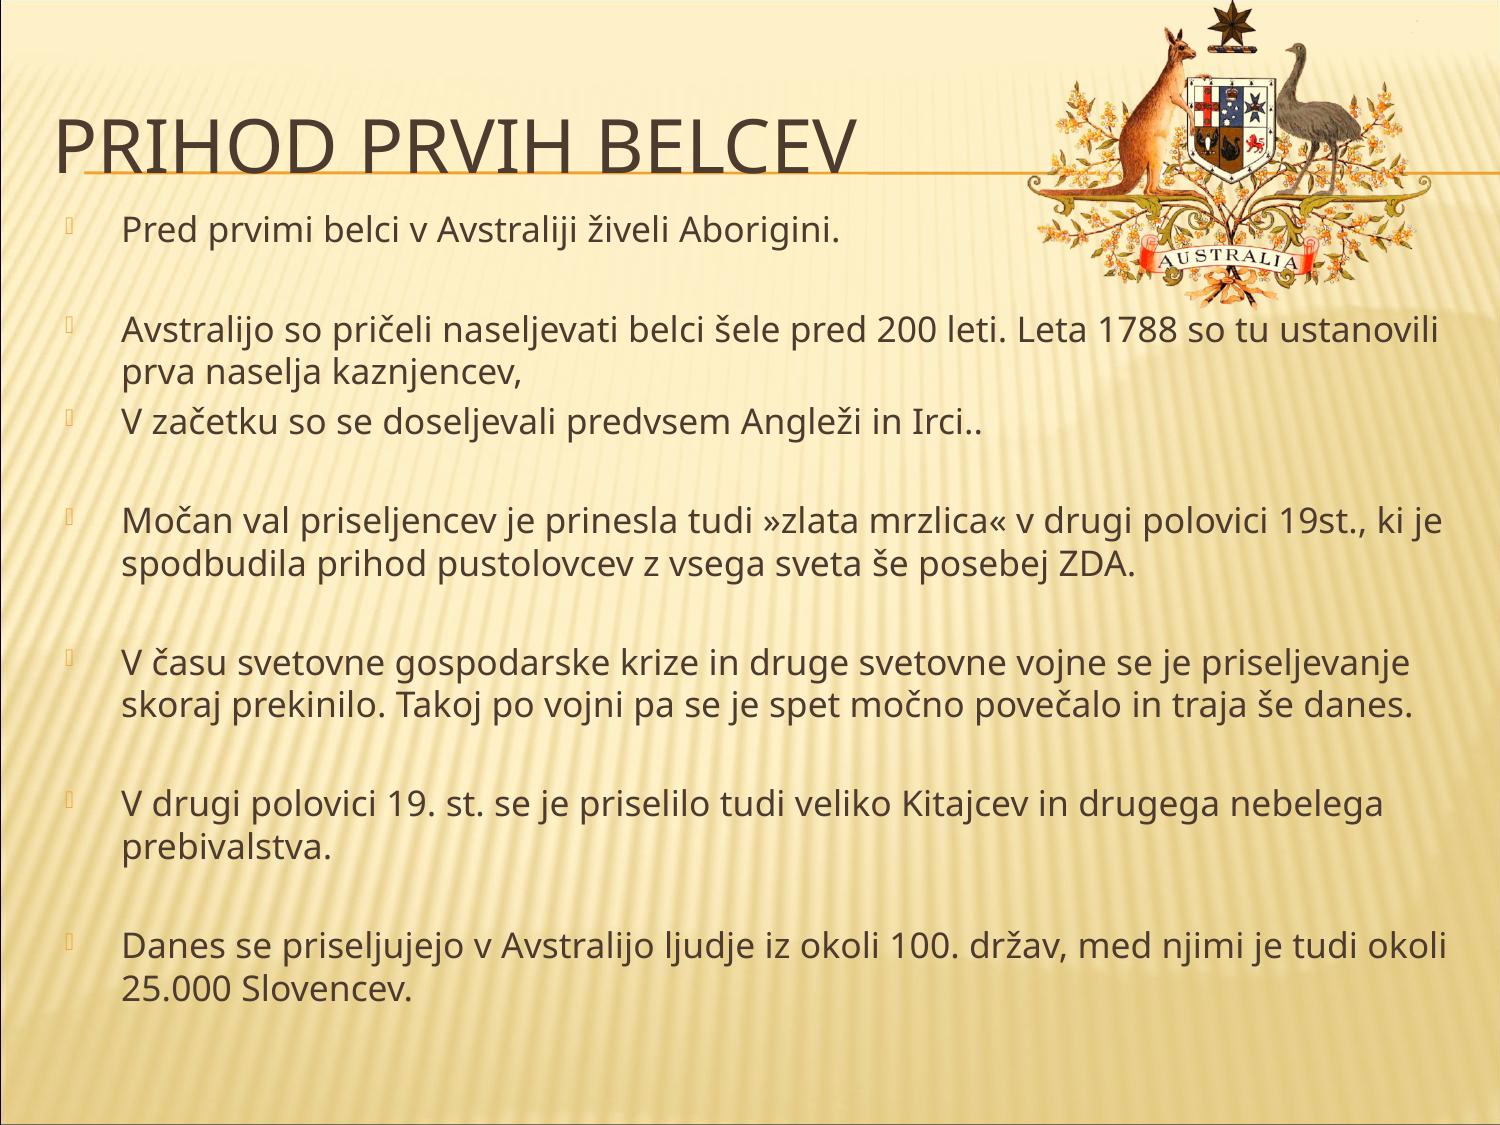

# PRIHOD PRVIH BELCEV
Pred prvimi belci v Avstraliji živeli Aborigini.
Avstralijo so pričeli naseljevati belci šele pred 200 leti. Leta 1788 so tu ustanovili prva naselja kaznjencev,
V začetku so se doseljevali predvsem Angleži in Irci..
Močan val priseljencev je prinesla tudi »zlata mrzlica« v drugi polovici 19st., ki je spodbudila prihod pustolovcev z vsega sveta še posebej ZDA.
V času svetovne gospodarske krize in druge svetovne vojne se je priseljevanje skoraj prekinilo. Takoj po vojni pa se je spet močno povečalo in traja še danes.
V drugi polovici 19. st. se je priselilo tudi veliko Kitajcev in drugega nebelega prebivalstva.
Danes se priseljujejo v Avstralijo ljudje iz okoli 100. držav, med njimi je tudi okoli 25.000 Slovencev.